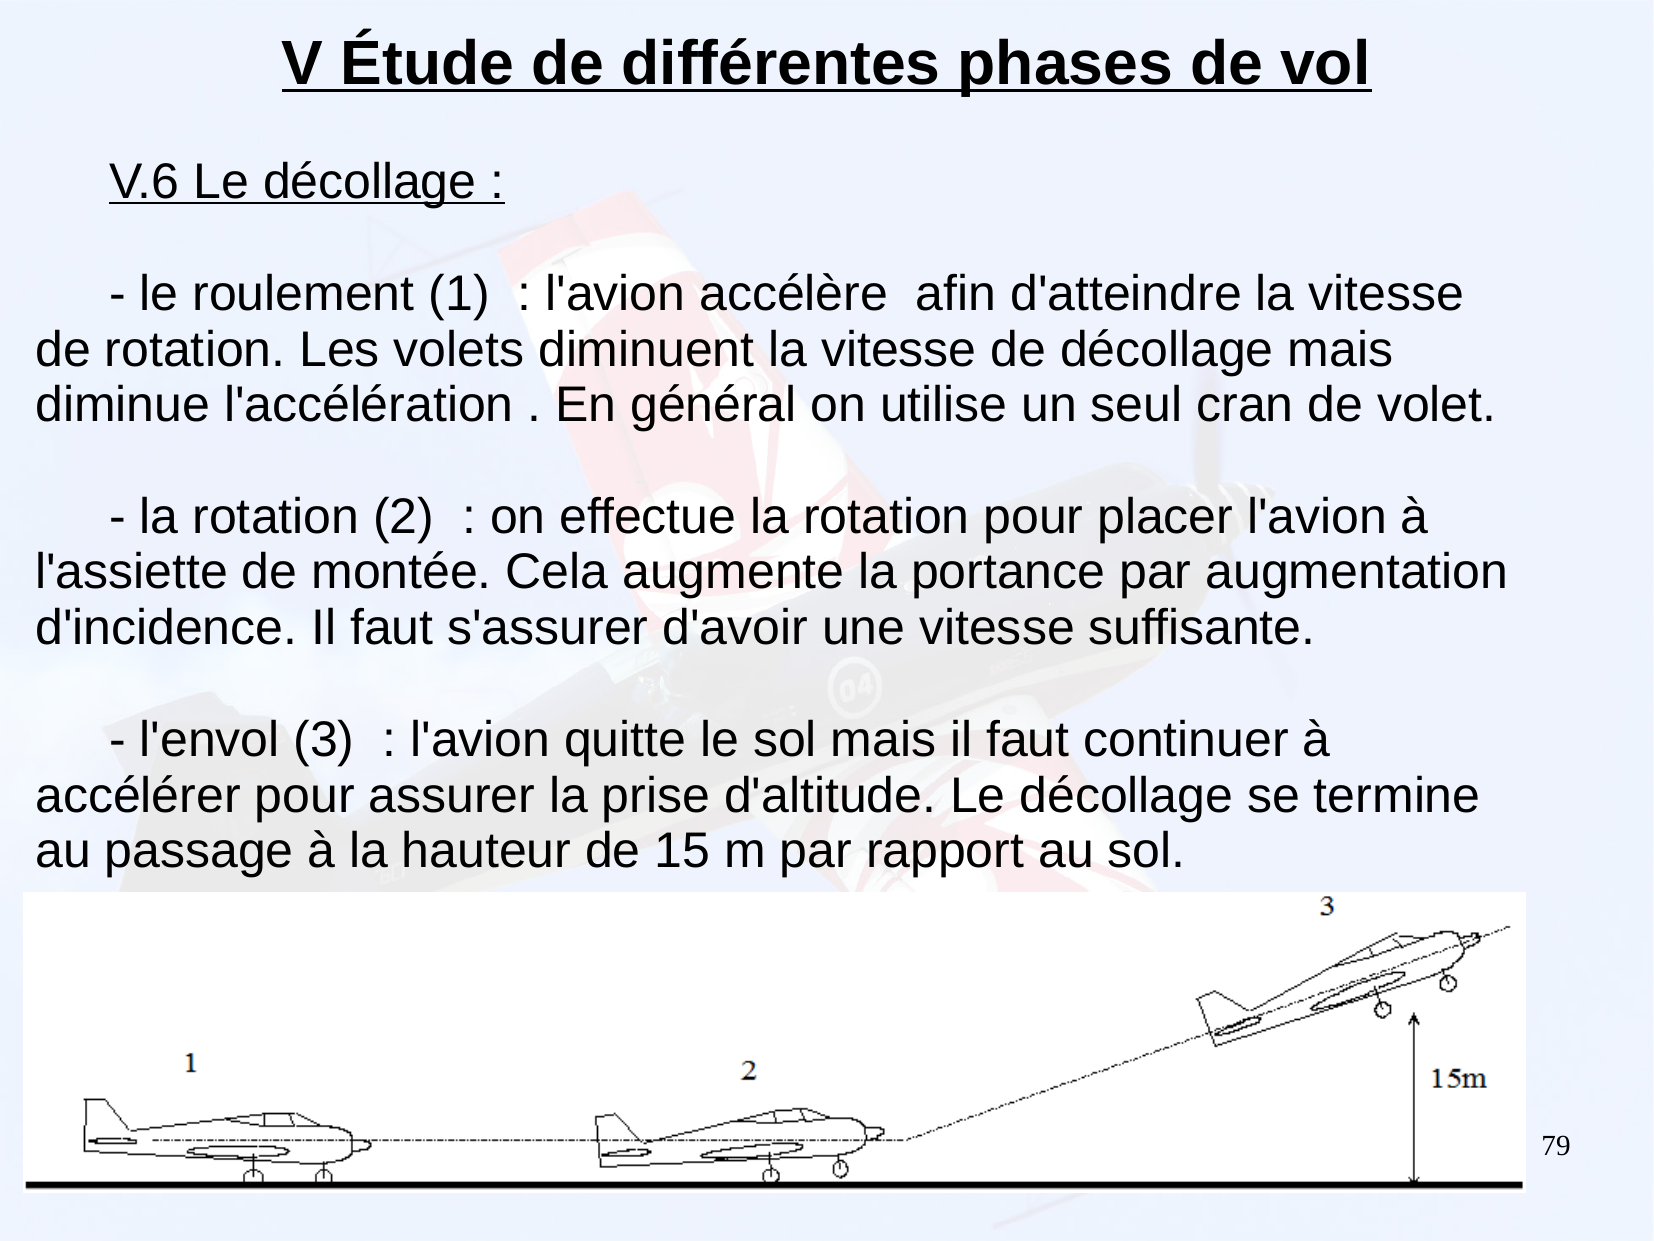

# V Étude de différentes phases de vol
V.6 Le décollage :
- le roulement (1)  : l'avion accélère afin d'atteindre la vitesse de rotation. Les volets diminuent la vitesse de décollage mais diminue l'accélération . En général on utilise un seul cran de volet.
- la rotation (2)  : on effectue la rotation pour placer l'avion à l'assiette de montée. Cela augmente la portance par augmentation d'incidence. Il faut s'assurer d'avoir une vitesse suffisante.
- l'envol (3)  : l'avion quitte le sol mais il faut continuer à accélérer pour assurer la prise d'altitude. Le décollage se termine au passage à la hauteur de 15 m par rapport au sol.
79